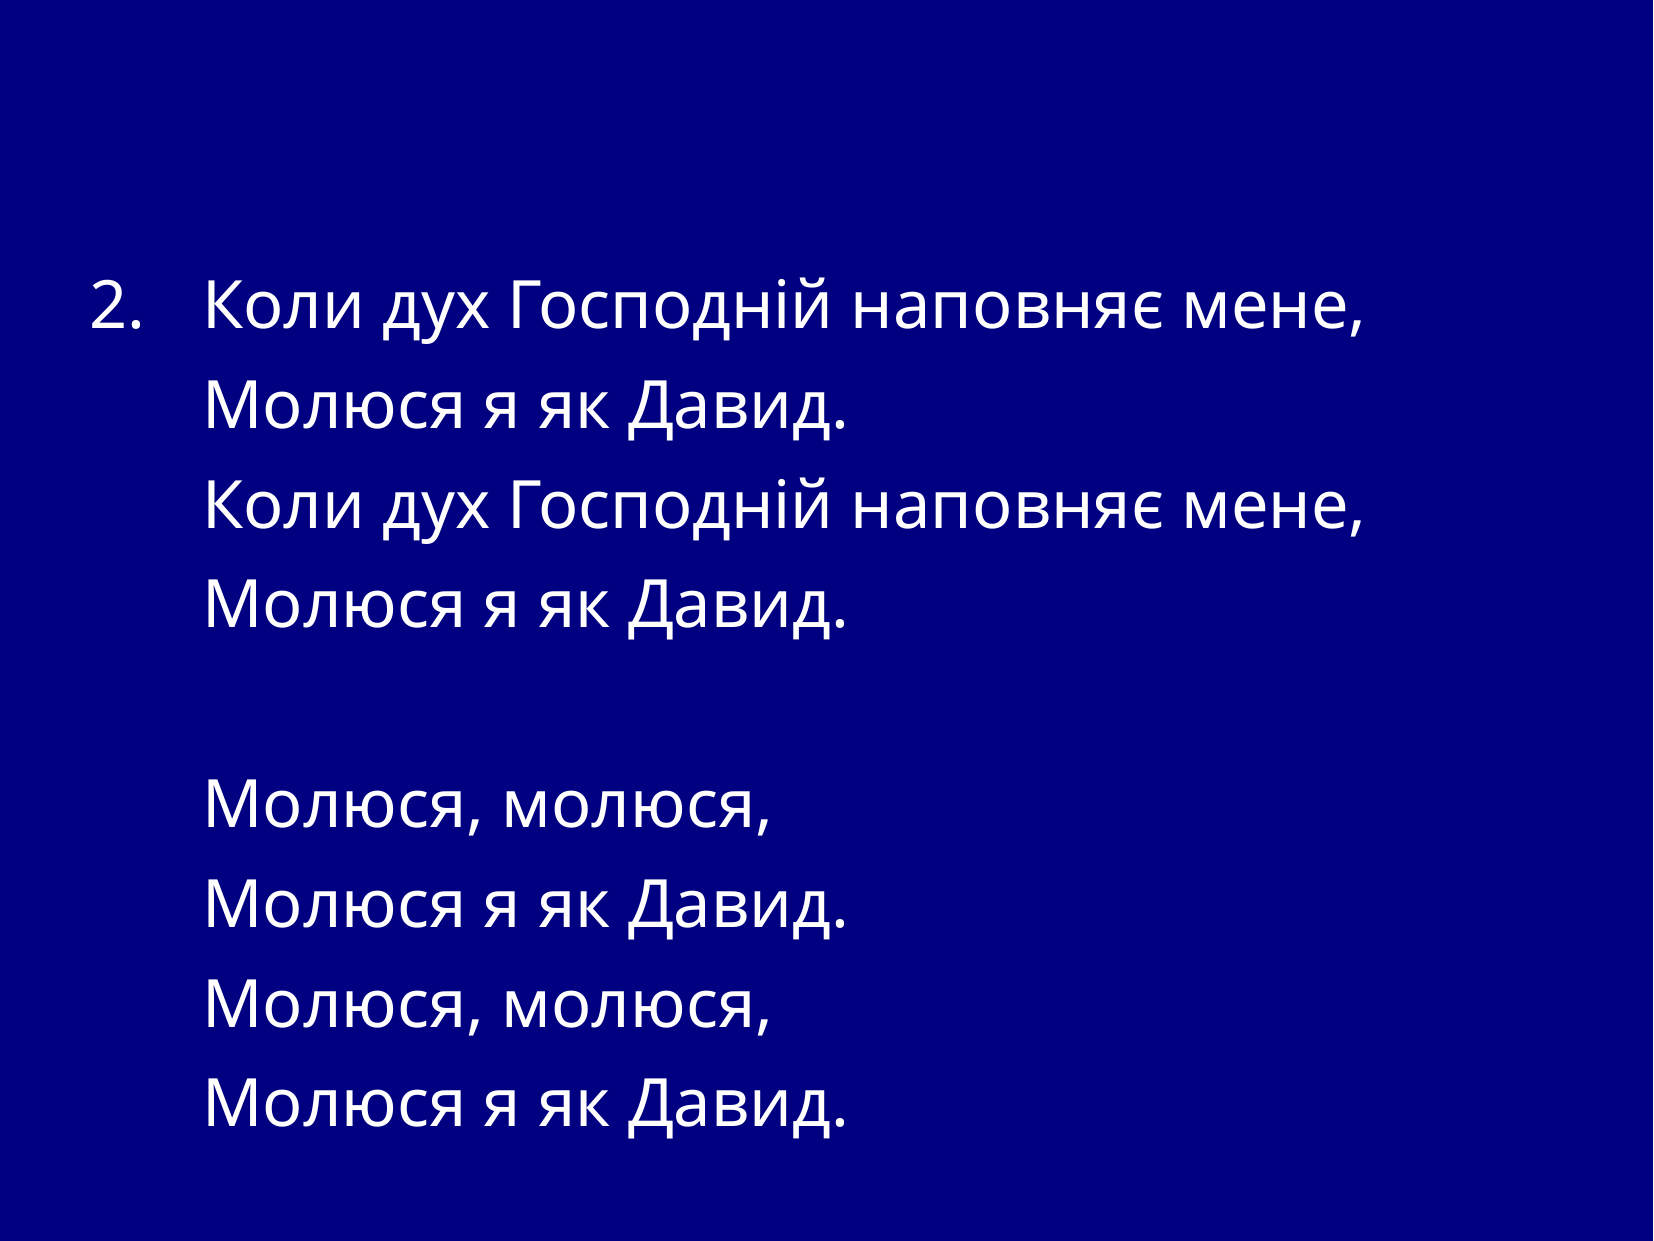

2.	Коли дух Господній наповняє мене,
	Молюся я як Давид.
	Коли дух Господній наповняє мене,
	Молюся я як Давид.
	Молюся, молюся,
	Молюся я як Давид.
	Молюся, молюся,
	Молюся я як Давид.